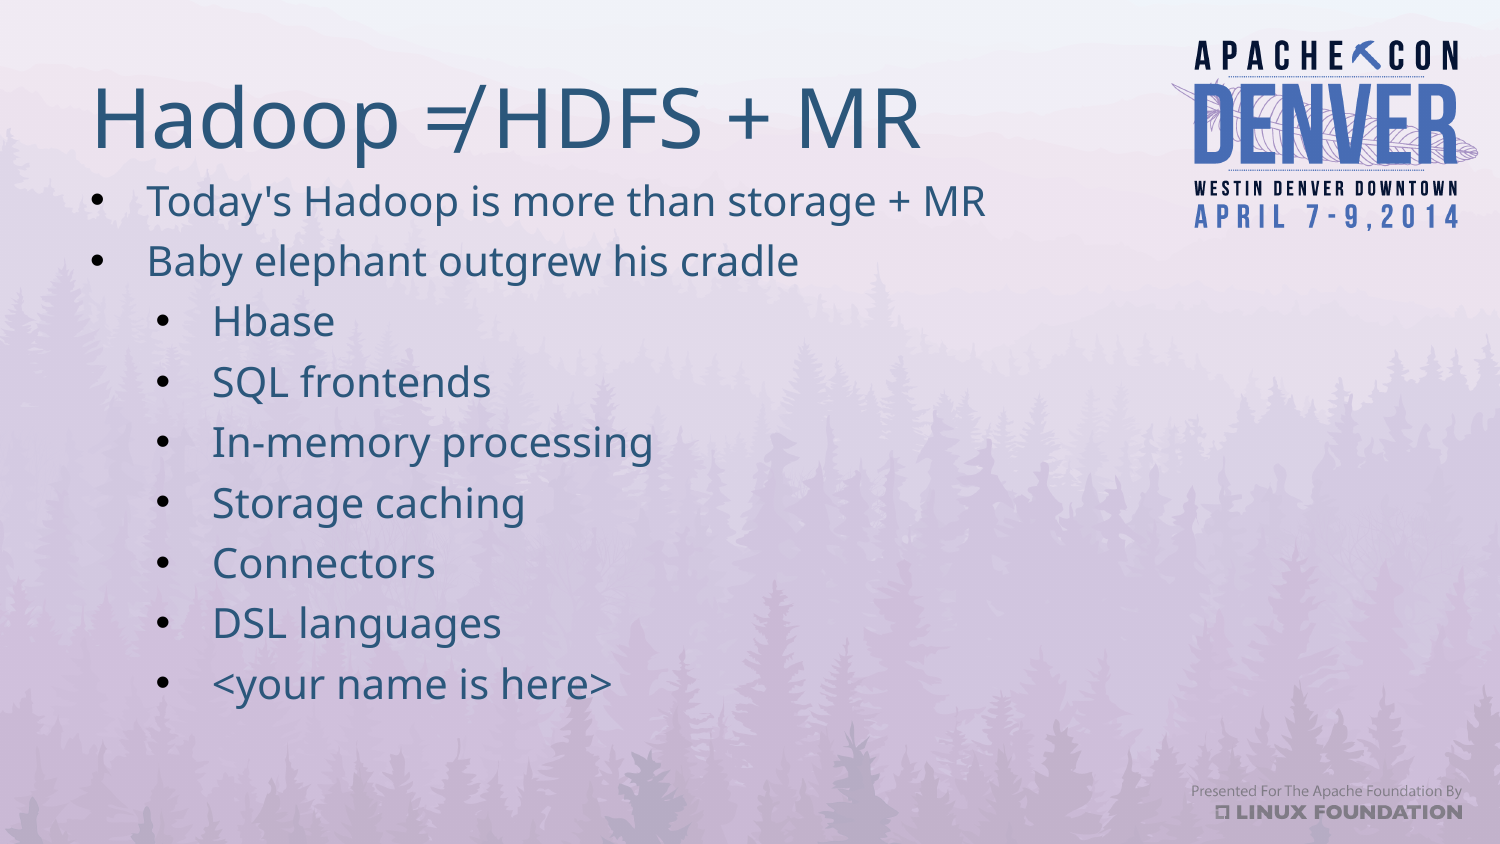

Hadoop ≠ HDFS + MR
Today's Hadoop is more than storage + MR
Baby elephant outgrew his cradle
Hbase
SQL frontends
In-memory processing
Storage caching
Connectors
DSL languages
<your name is here>